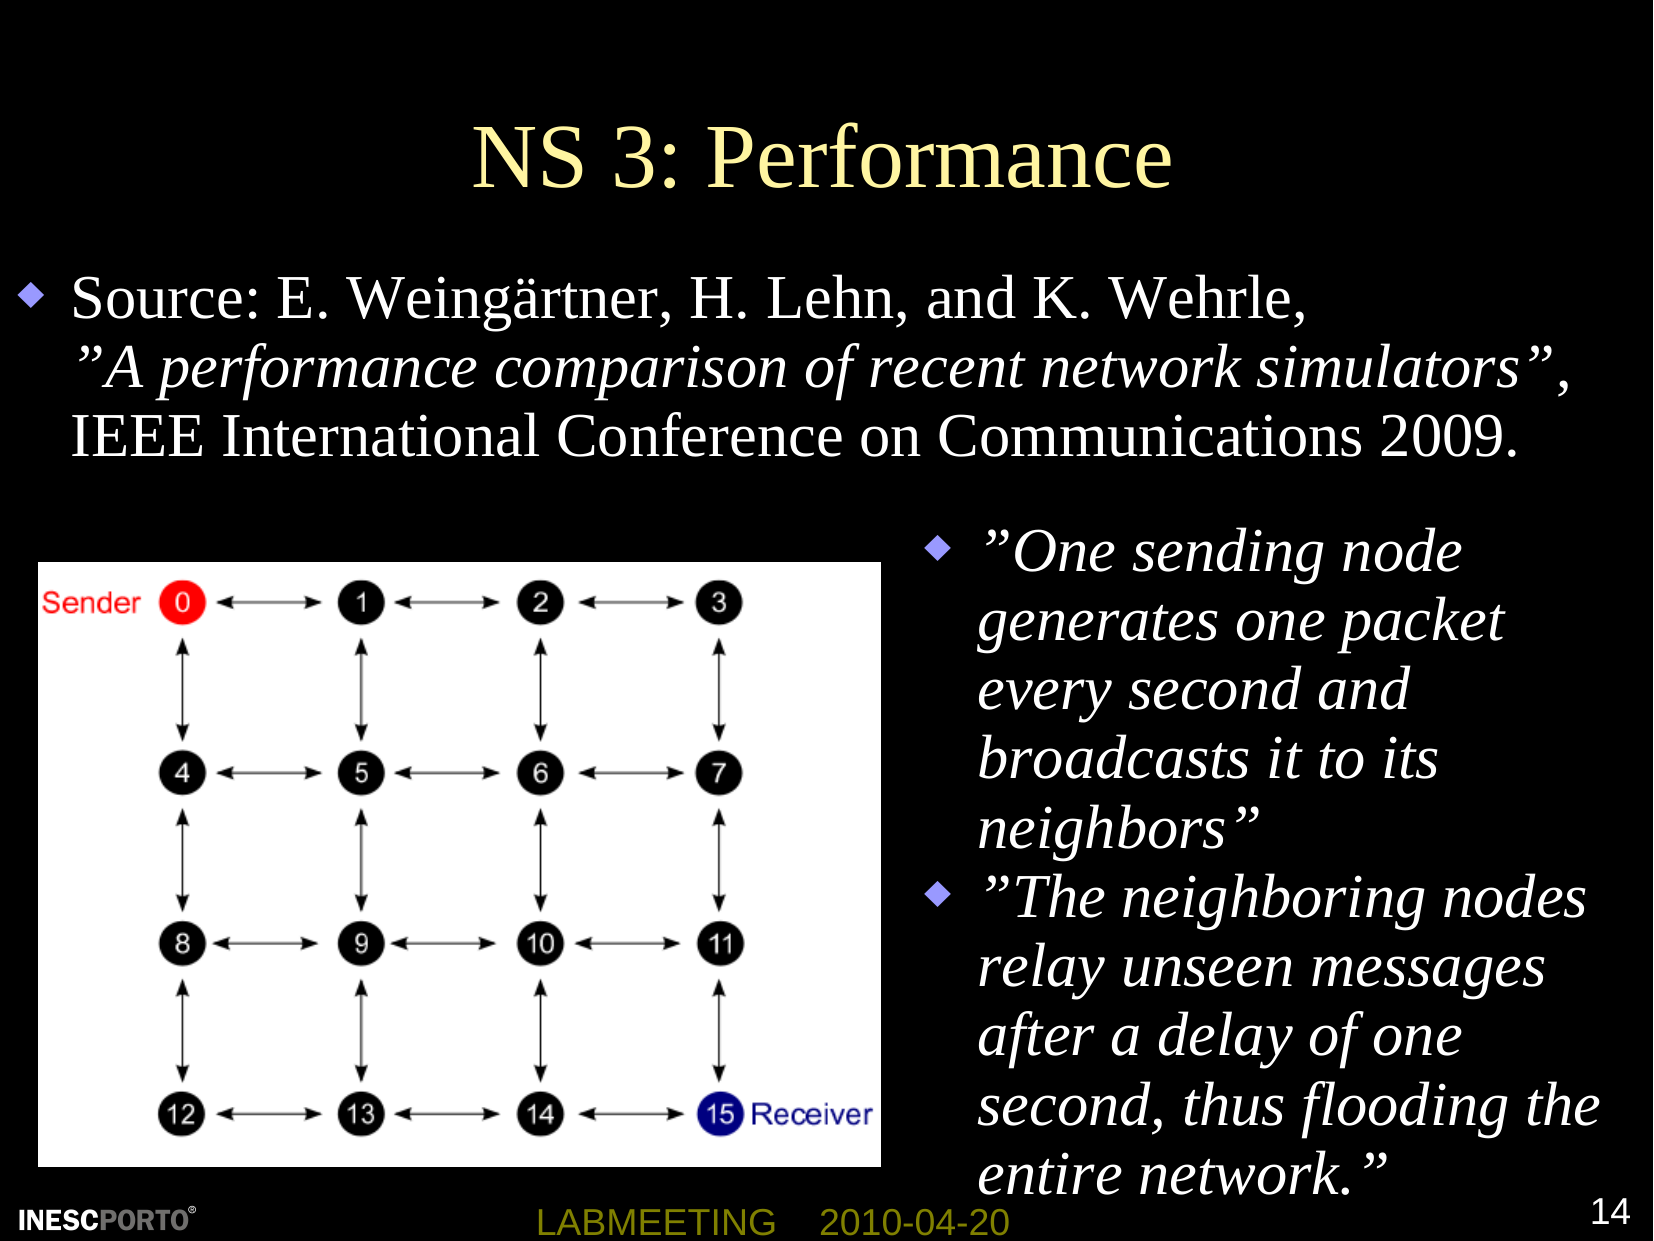

# NS 3: Performance
Source: E. Weingärtner, H. Lehn, and K. Wehrle,
”A performance comparison of recent network simulators”,
IEEE International Conference on Communications 2009.
”One sending node generates one packet every second and broadcasts it to its neighbors”
”The neighboring nodes relay unseen messages after a delay of one second, thus flooding the entire network.”